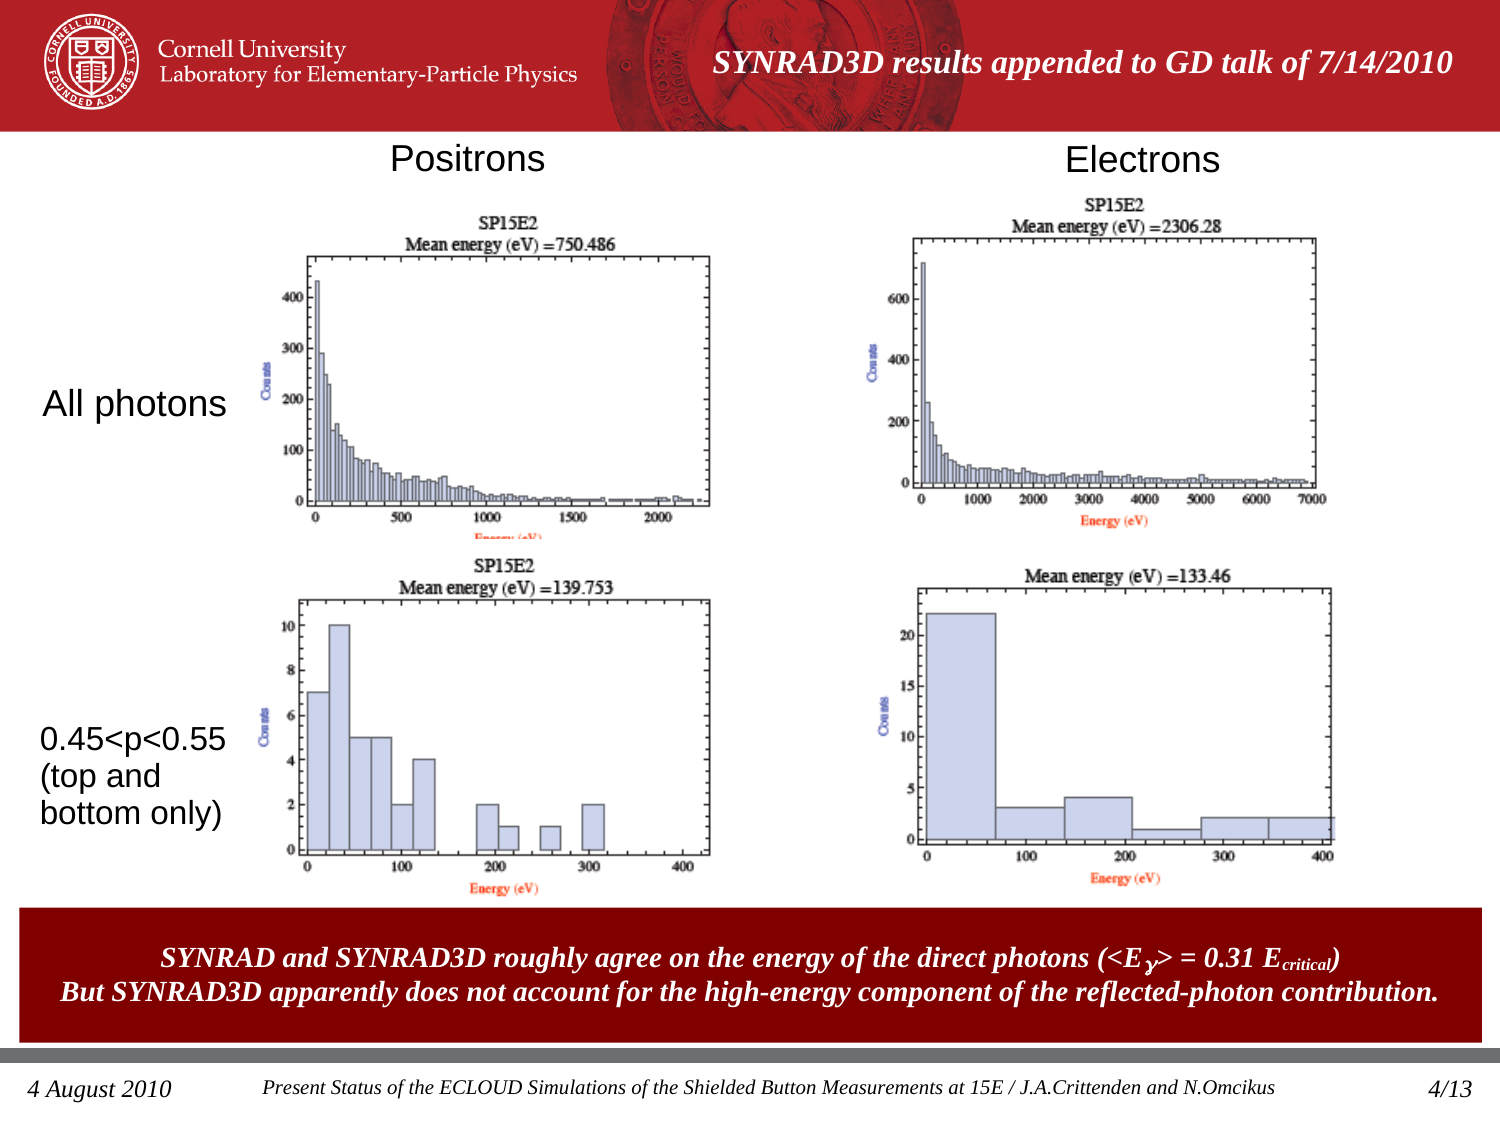

# SYNRAD3D results appended to GD talk of 7/14/2010
Positrons
Electrons
Electrons
All photons
0.45<p<0.55
(top and bottom only)
SYNRAD and SYNRAD3D roughly agree on the energy of the direct photons (<Eg> = 0.31 Ecritical)
But SYNRAD3D apparently does not account for the high-energy component of the reflected-photon contribution.